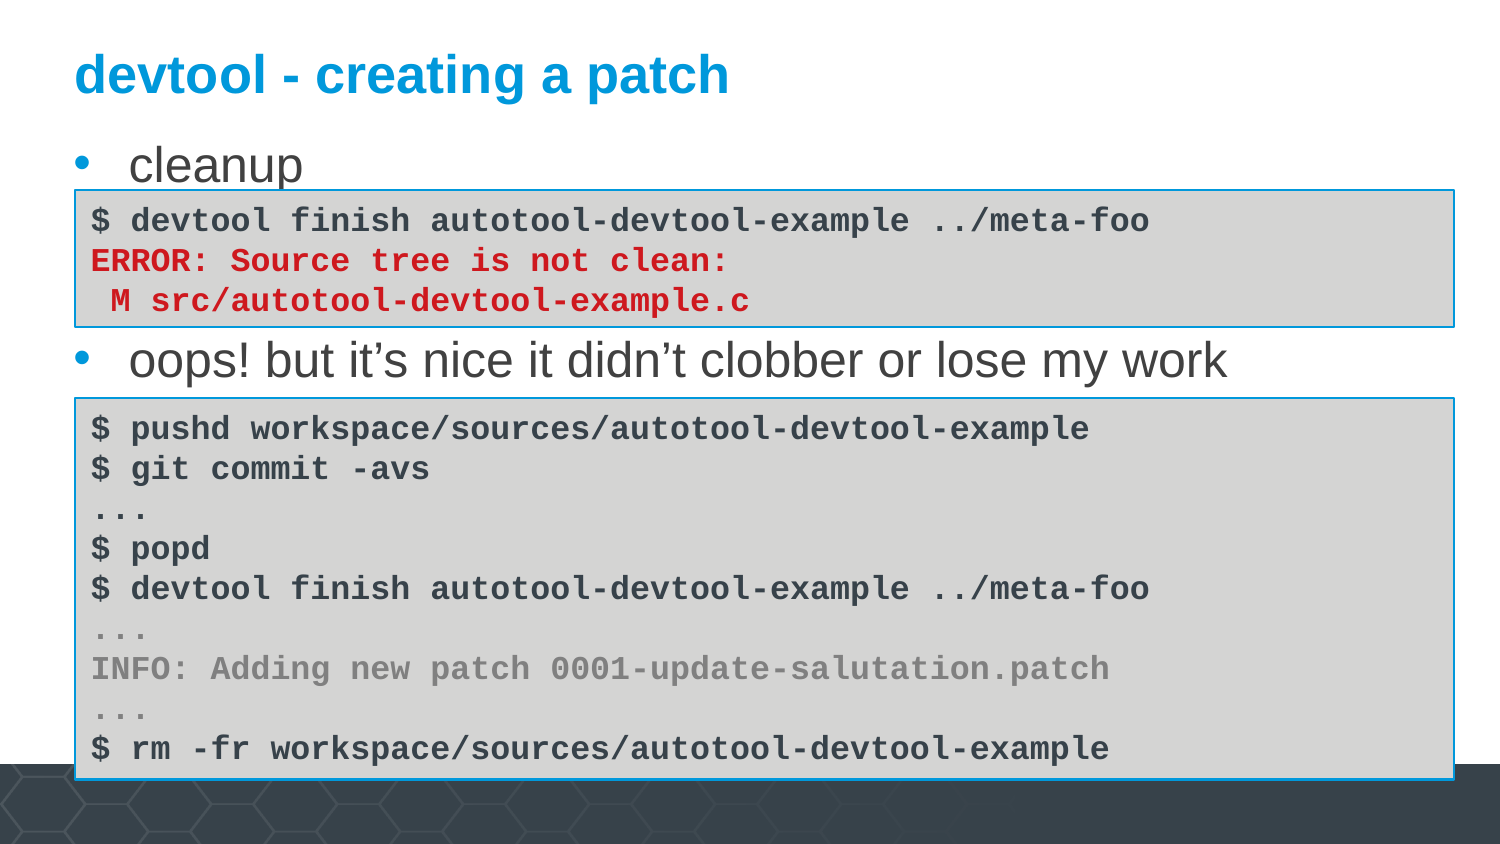

devtool - creating a patch
cleanup
$ devtool finish autotool-devtool-example ../meta-foo
ERROR: Source tree is not clean:
 M src/autotool-devtool-example.c
oops! but it’s nice it didn’t clobber or lose my work
$ pushd workspace/sources/autotool-devtool-example
$ git commit -avs
...
$ popd
$ devtool finish autotool-devtool-example ../meta-foo
...
INFO: Adding new patch 0001-update-salutation.patch
...
$ rm -fr workspace/sources/autotool-devtool-example